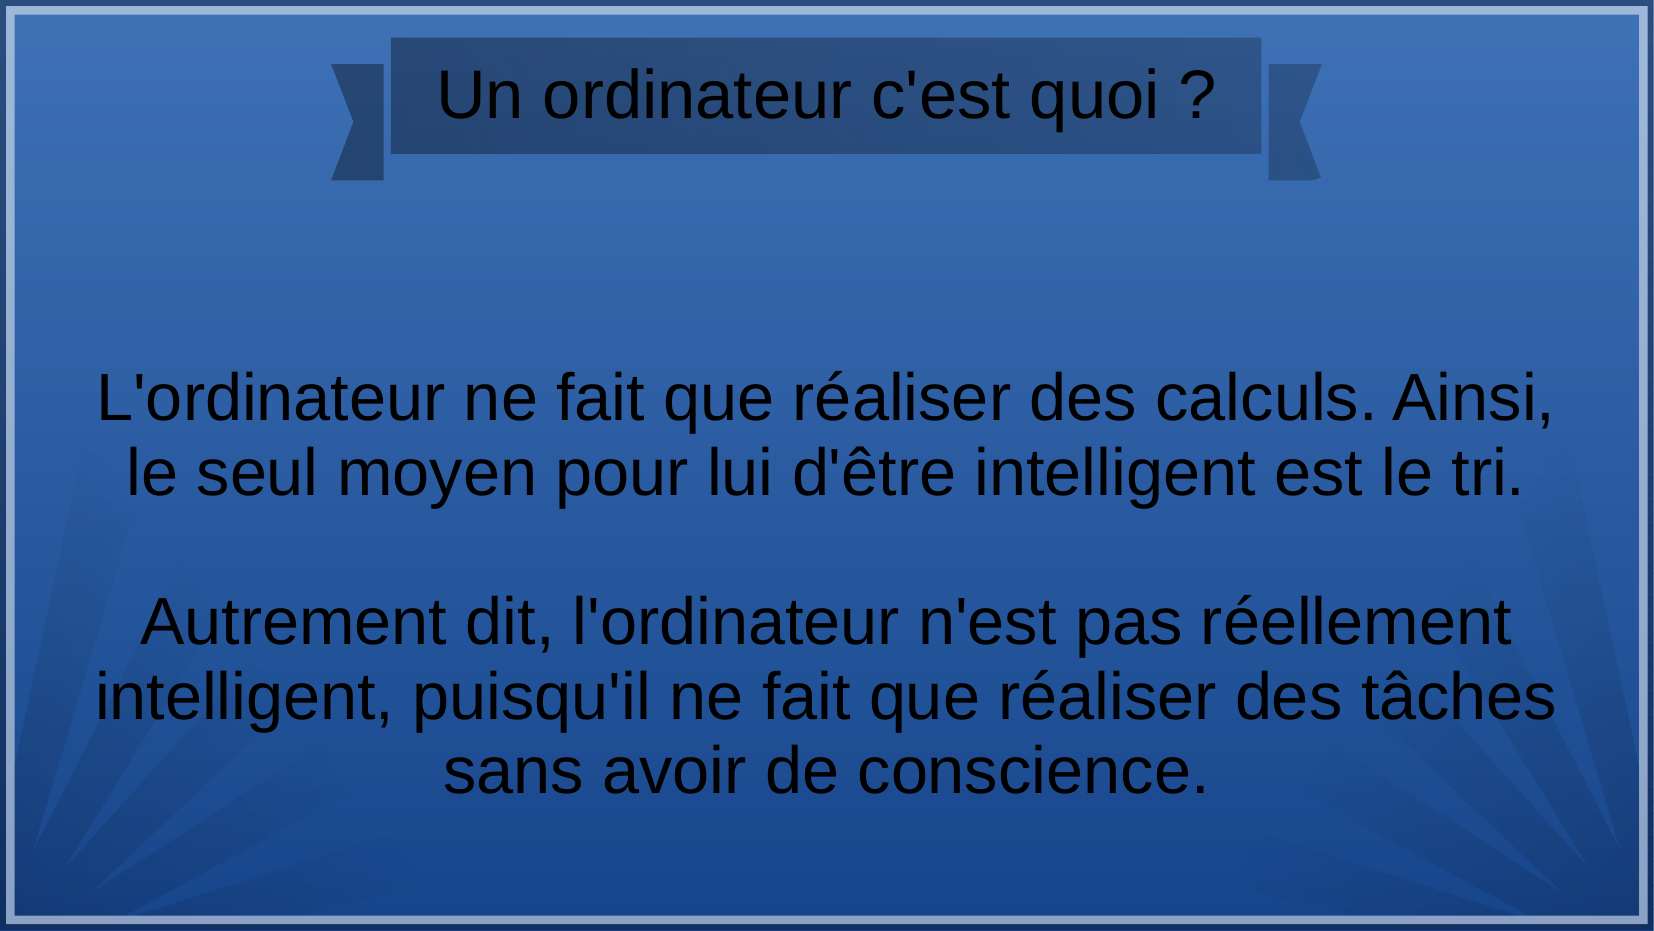

# Un ordinateur c'est quoi ?
L'ordinateur ne fait que réaliser des calculs. Ainsi, le seul moyen pour lui d'être intelligent est le tri.
Autrement dit, l'ordinateur n'est pas réellement intelligent, puisqu'il ne fait que réaliser des tâches sans avoir de conscience.